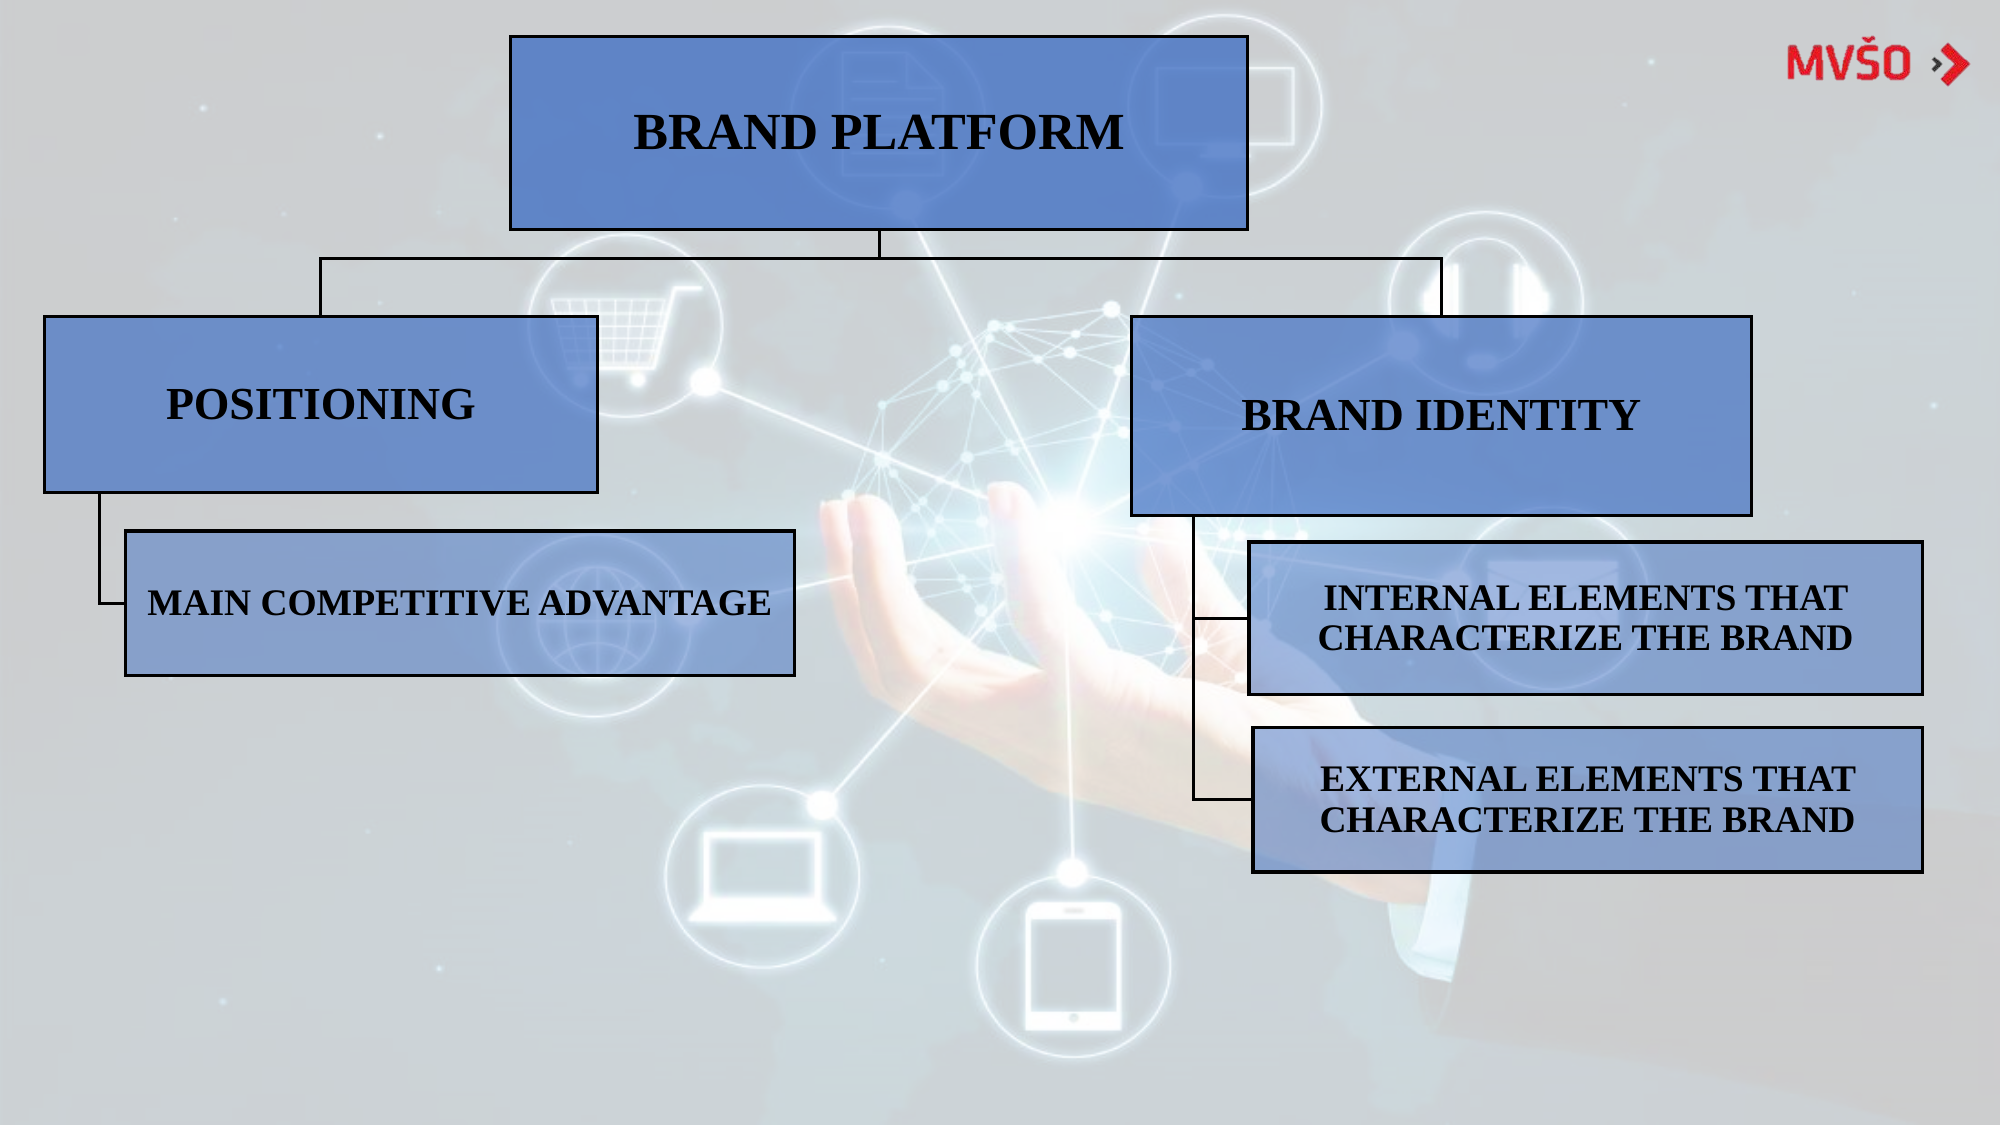

BRAND PLATFORM
POSITIONING
BRAND IDENTITY
MAIN COMPETITIVE ADVANTAGE
INTERNAL ELEMENTS THAT CHARACTERIZE THE BRAND
EXTERNAL ELEMENTS THAT CHARACTERIZE THE BRAND